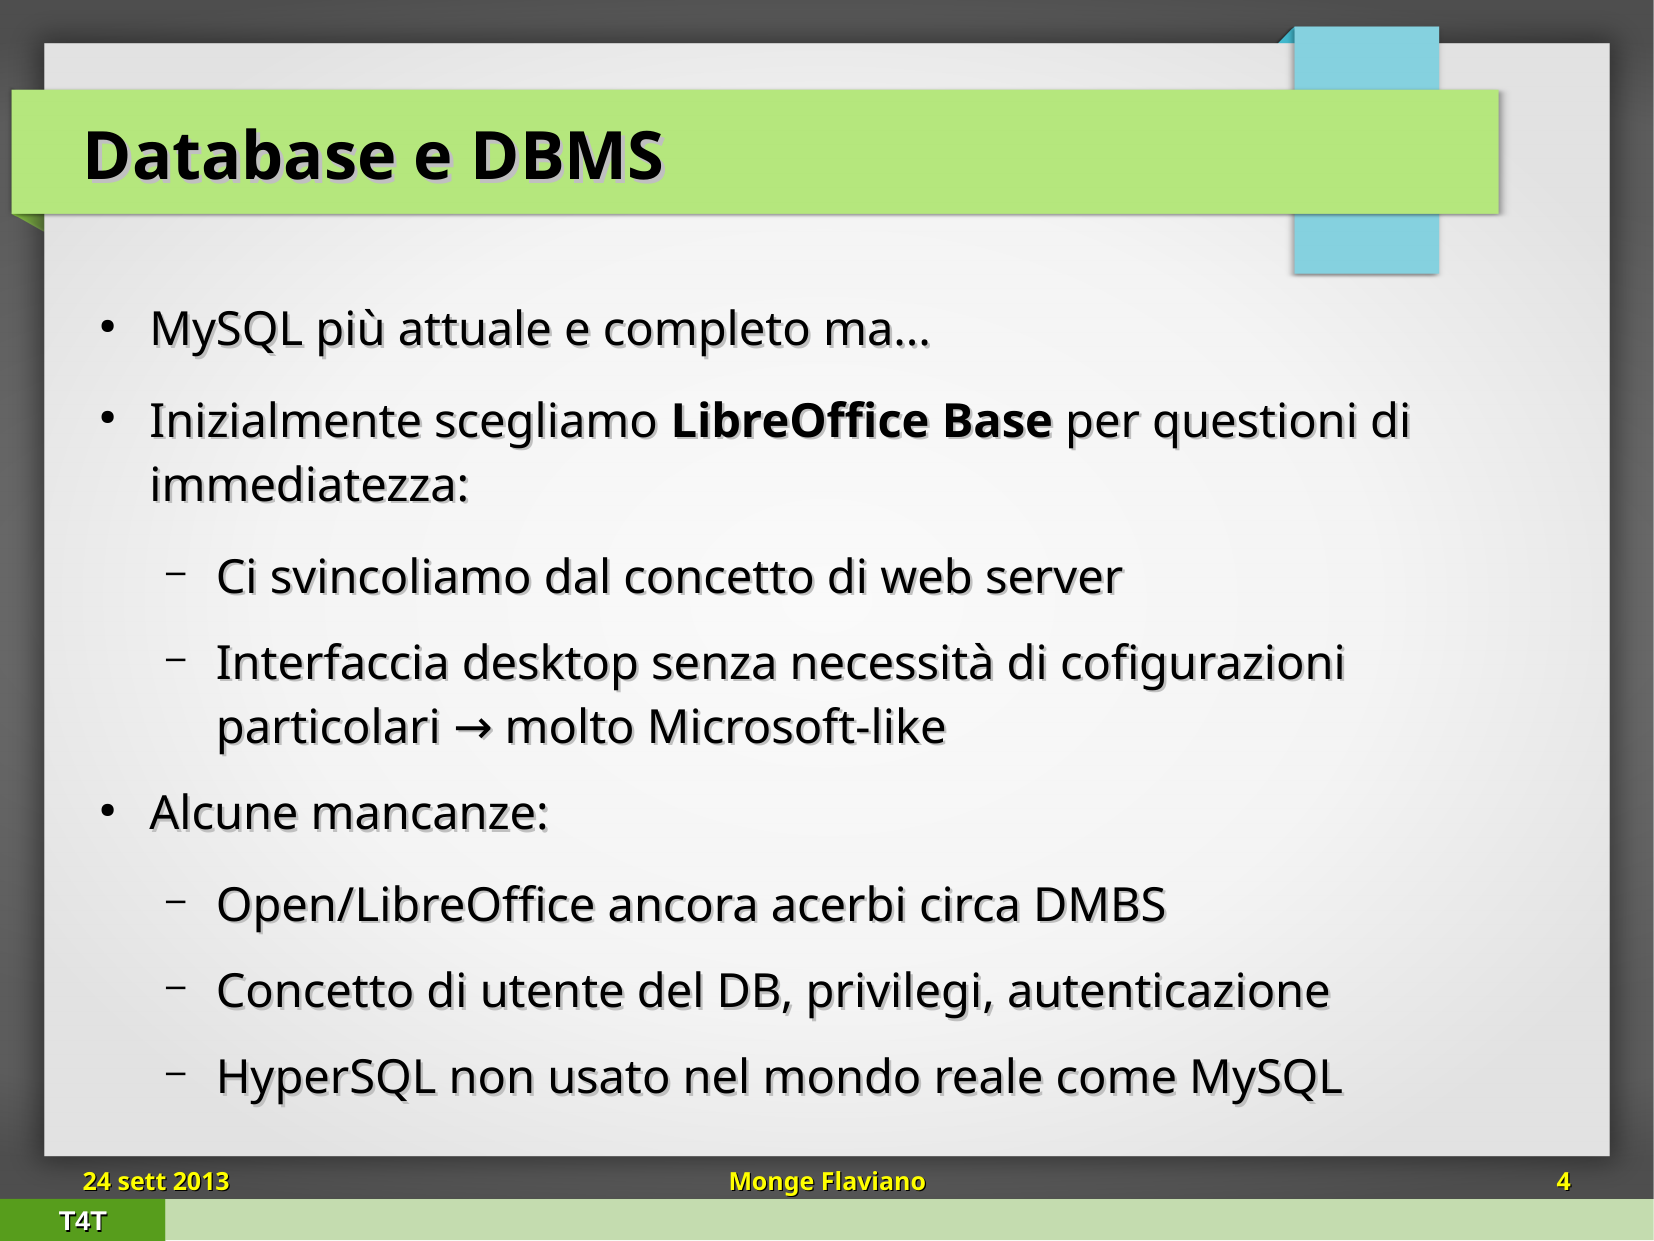

# Database e DBMS
MySQL più attuale e completo ma...
Inizialmente scegliamo LibreOffice Base per questioni di immediatezza:
Ci svincoliamo dal concetto di web server
Interfaccia desktop senza necessità di cofigurazioni particolari → molto Microsoft-like
Alcune mancanze:
Open/LibreOffice ancora acerbi circa DMBS
Concetto di utente del DB, privilegi, autenticazione
HyperSQL non usato nel mondo reale come MySQL
24 sett 2013
Monge Flaviano
4